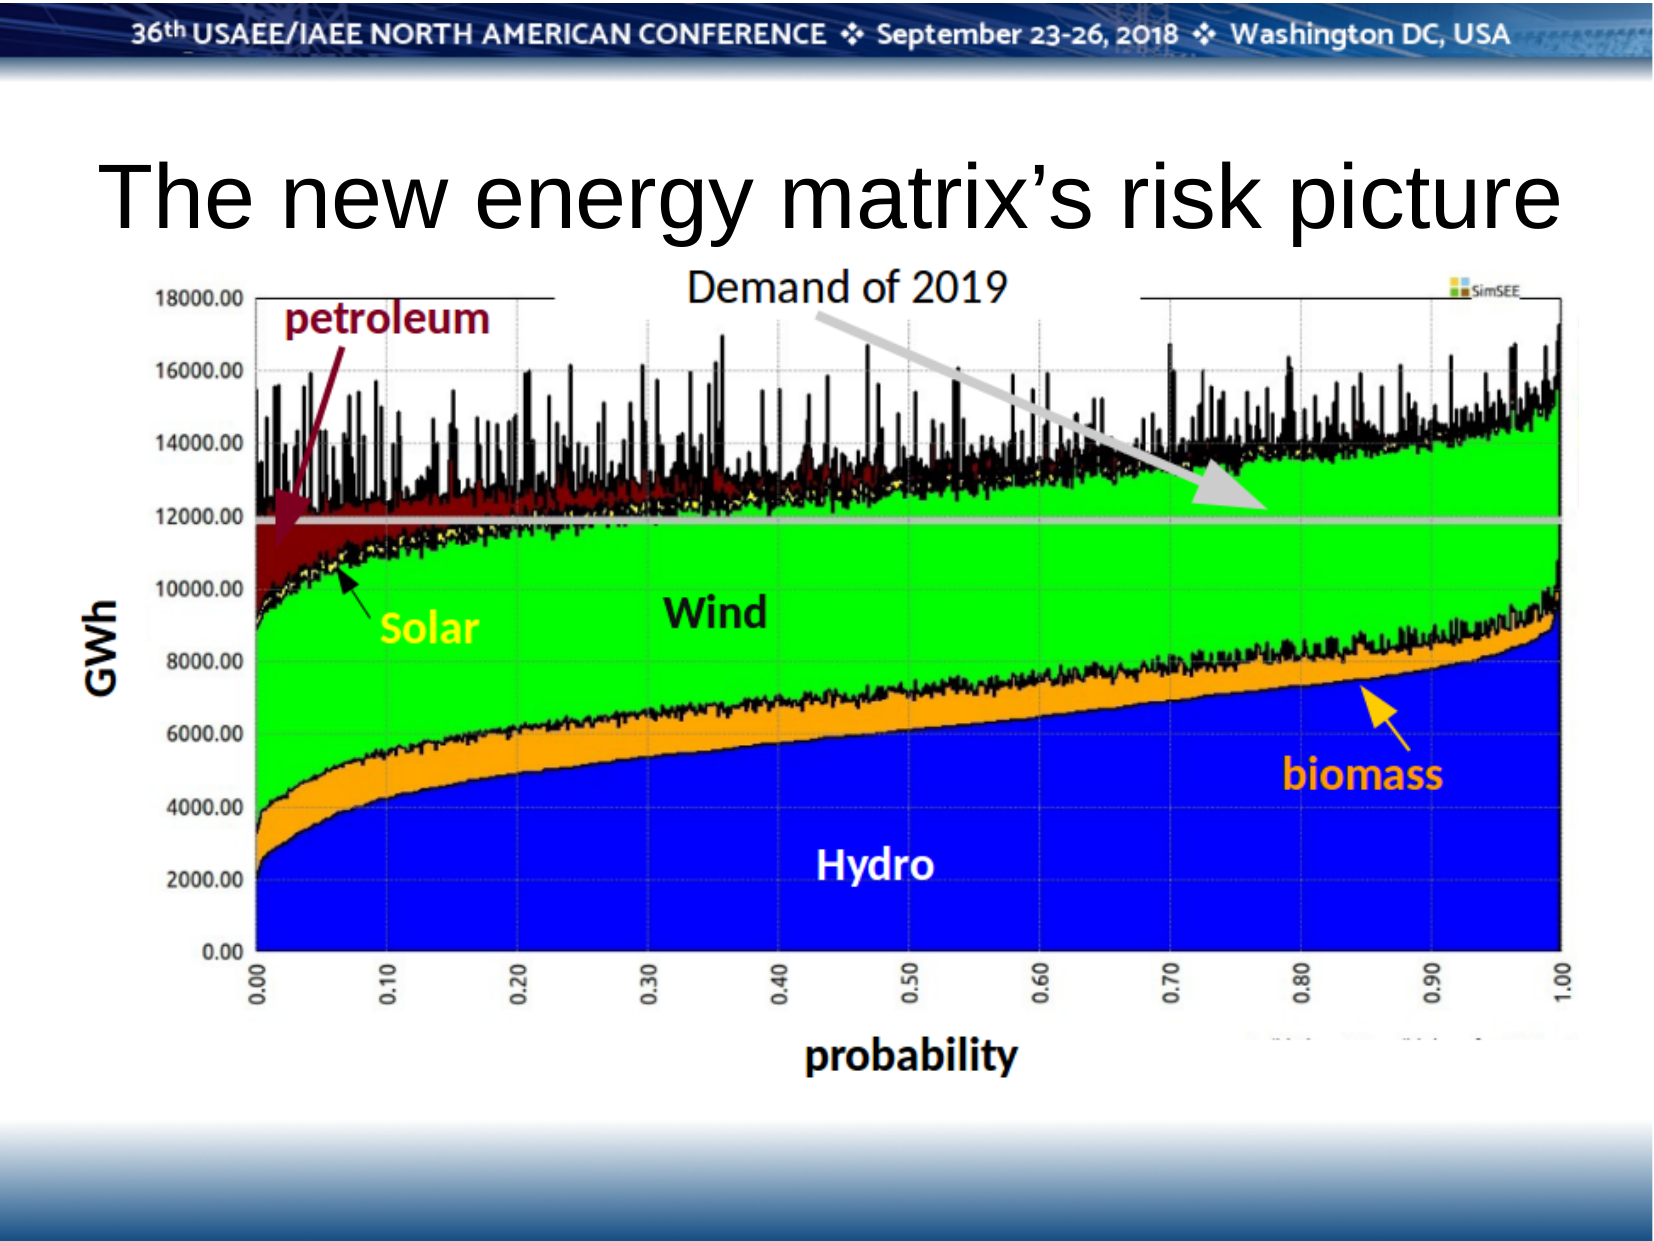

# The new energy matrix’s risk picture